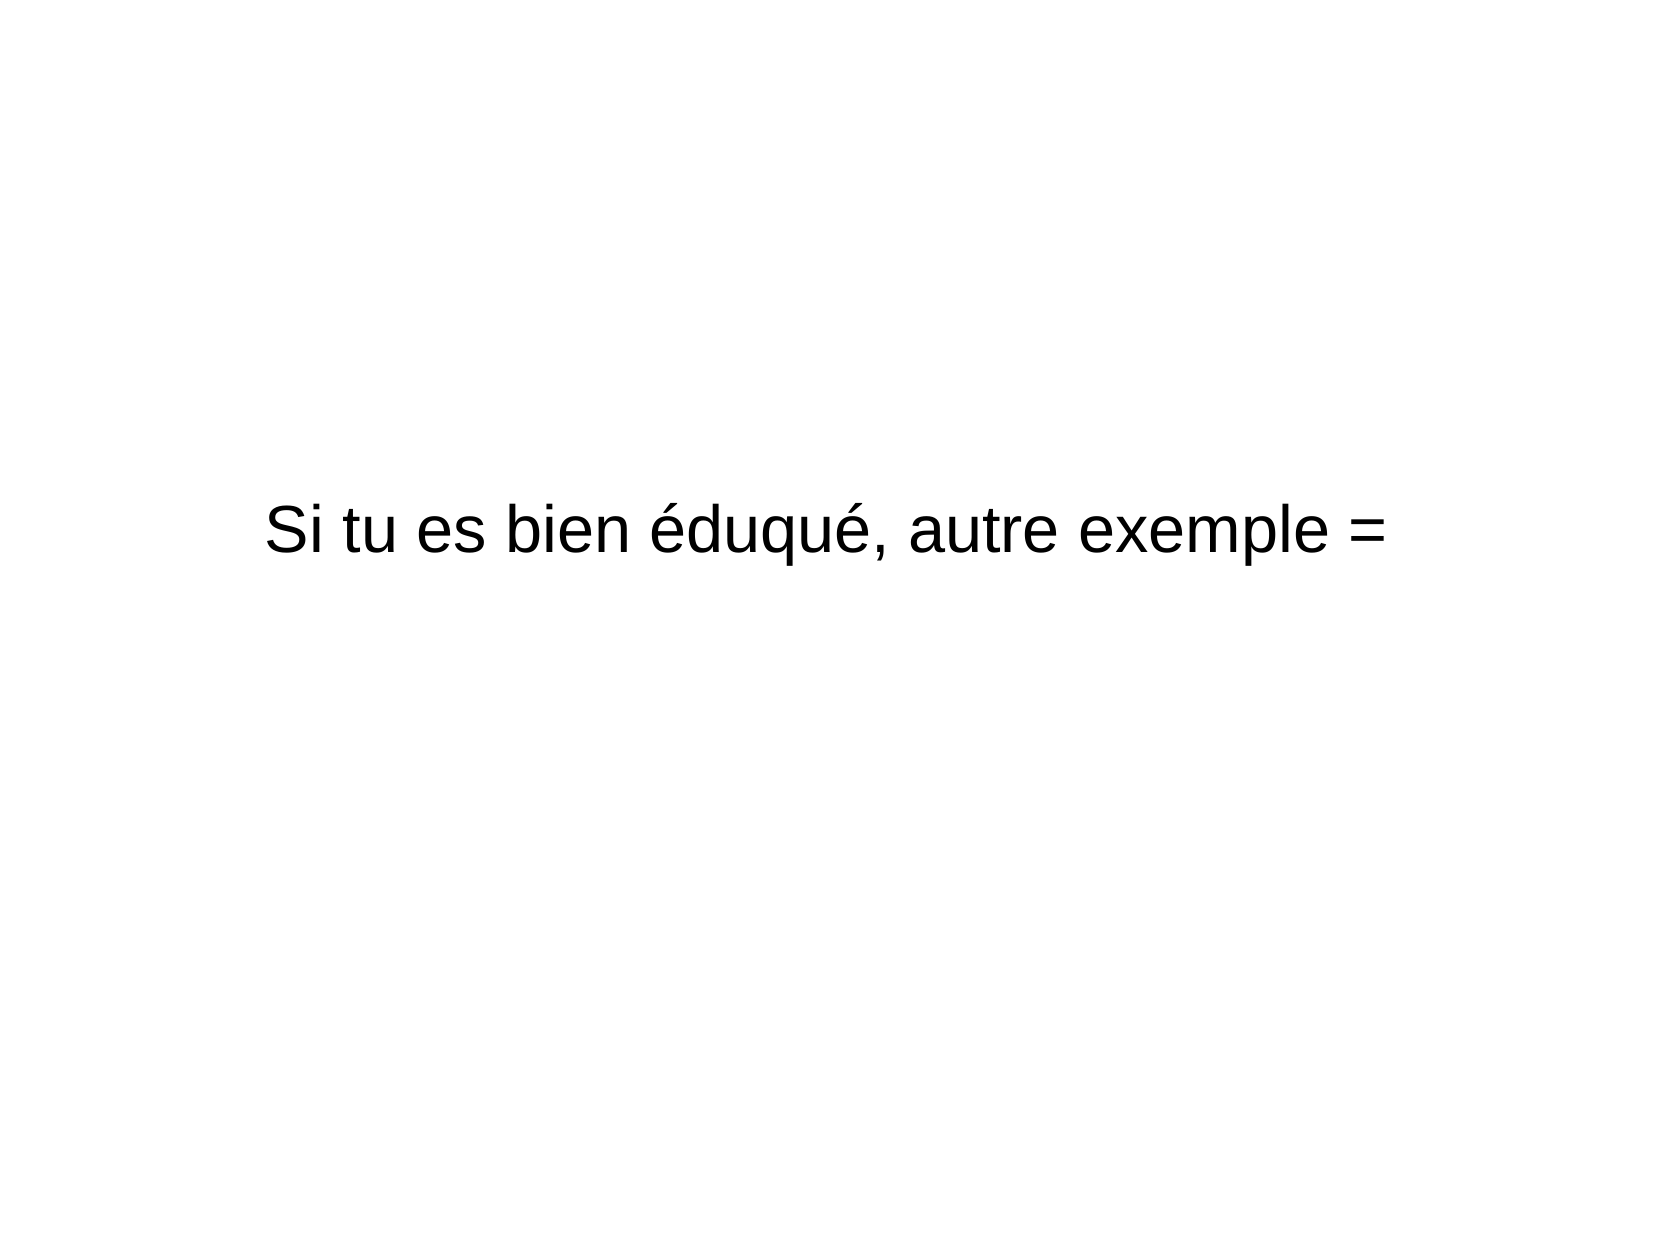

# Si tu es bien éduqué, autre exemple =